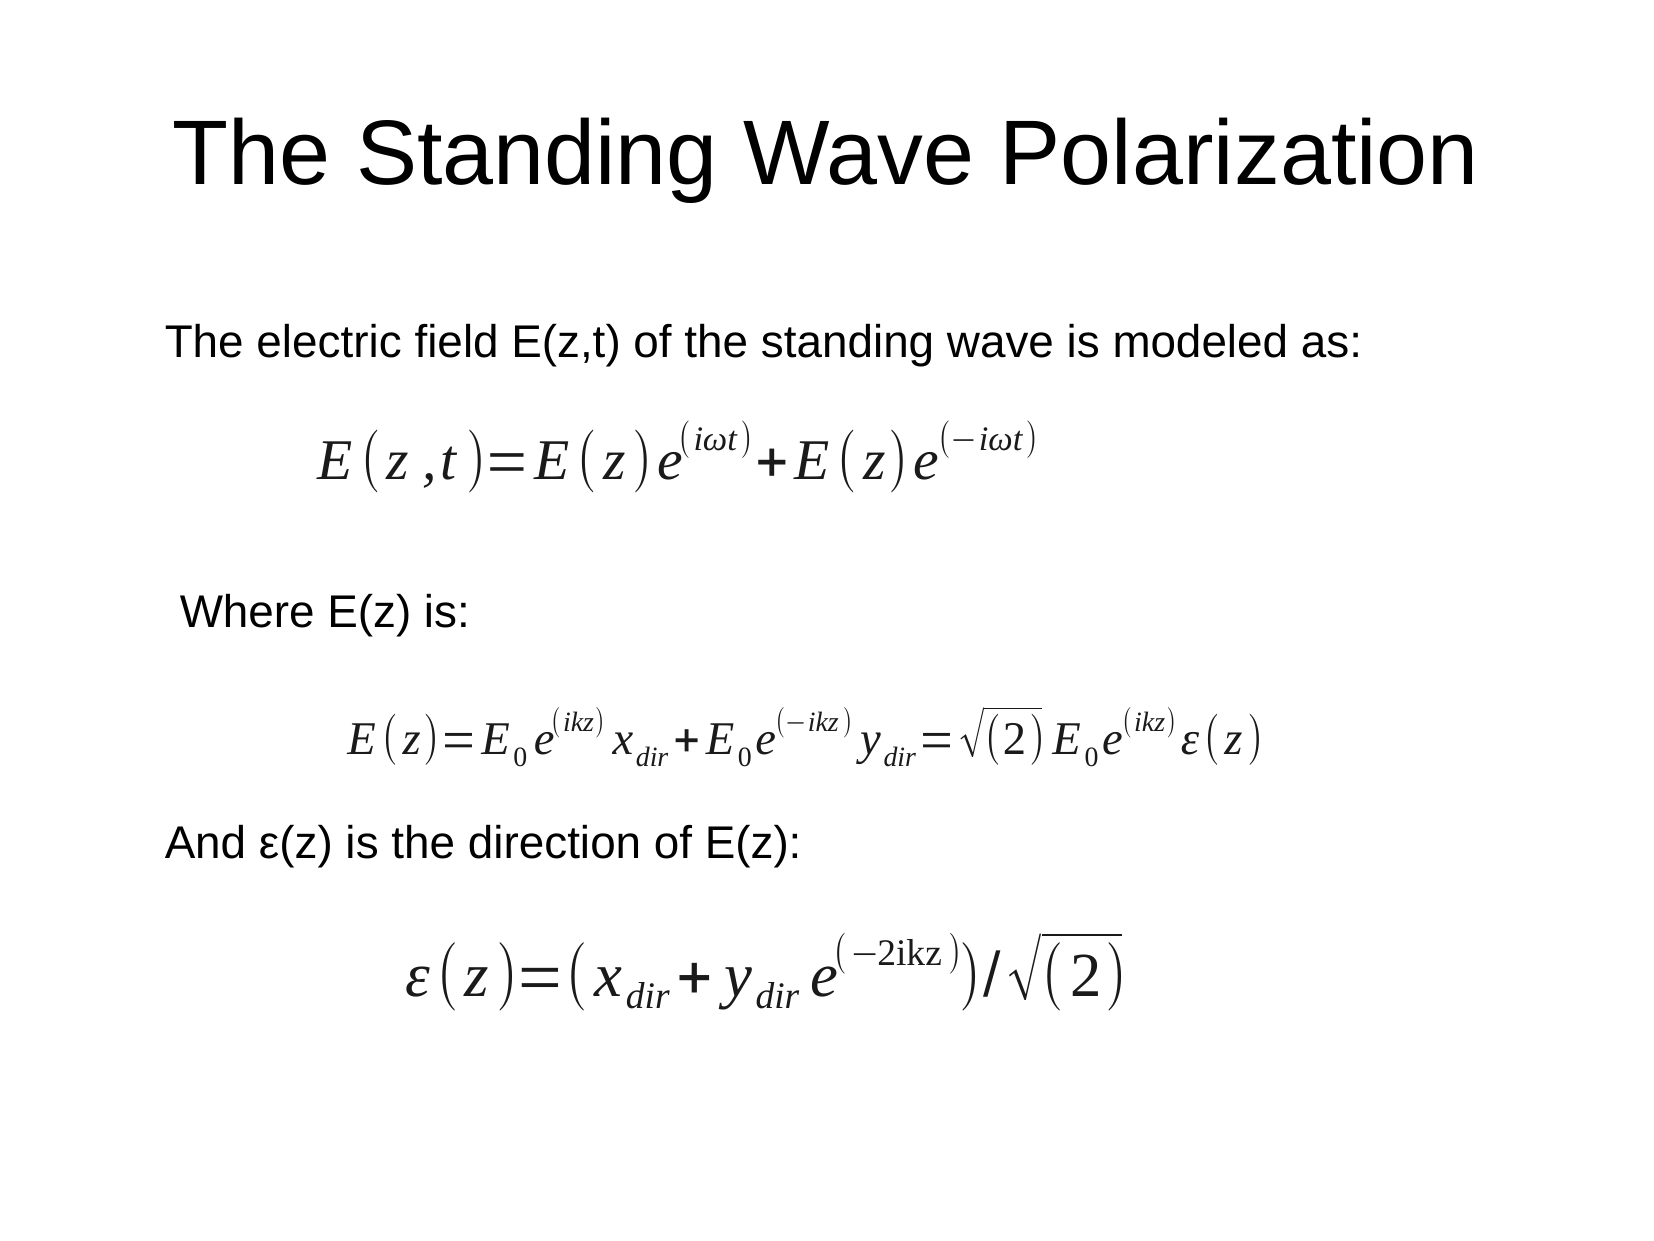

# The Standing Wave Polarization
The electric field E(z,t) of the standing wave is modeled as:
Where E(z) is:
And ε(z) is the direction of E(z):